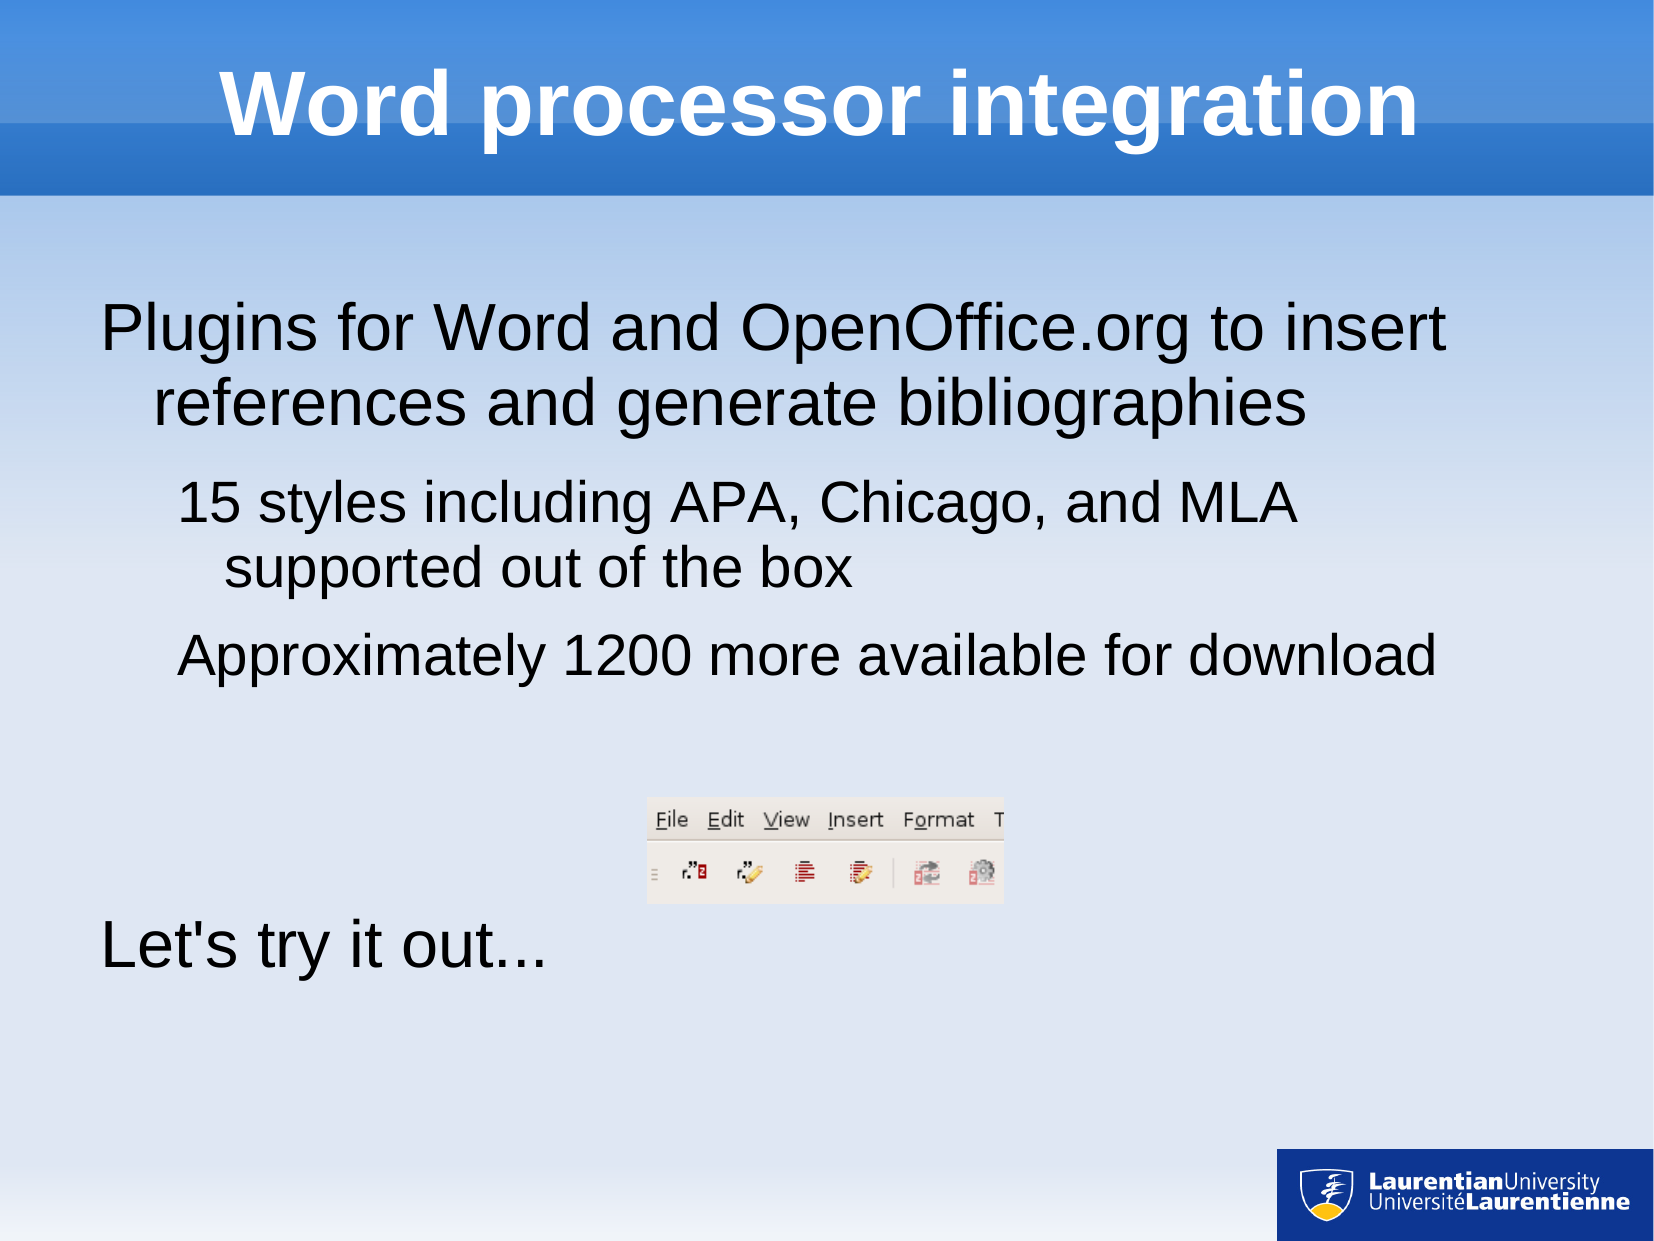

# Word processor integration
Plugins for Word and OpenOffice.org to insert references and generate bibliographies
15 styles including APA, Chicago, and MLA supported out of the box
Approximately 1200 more available for download
Let's try it out...